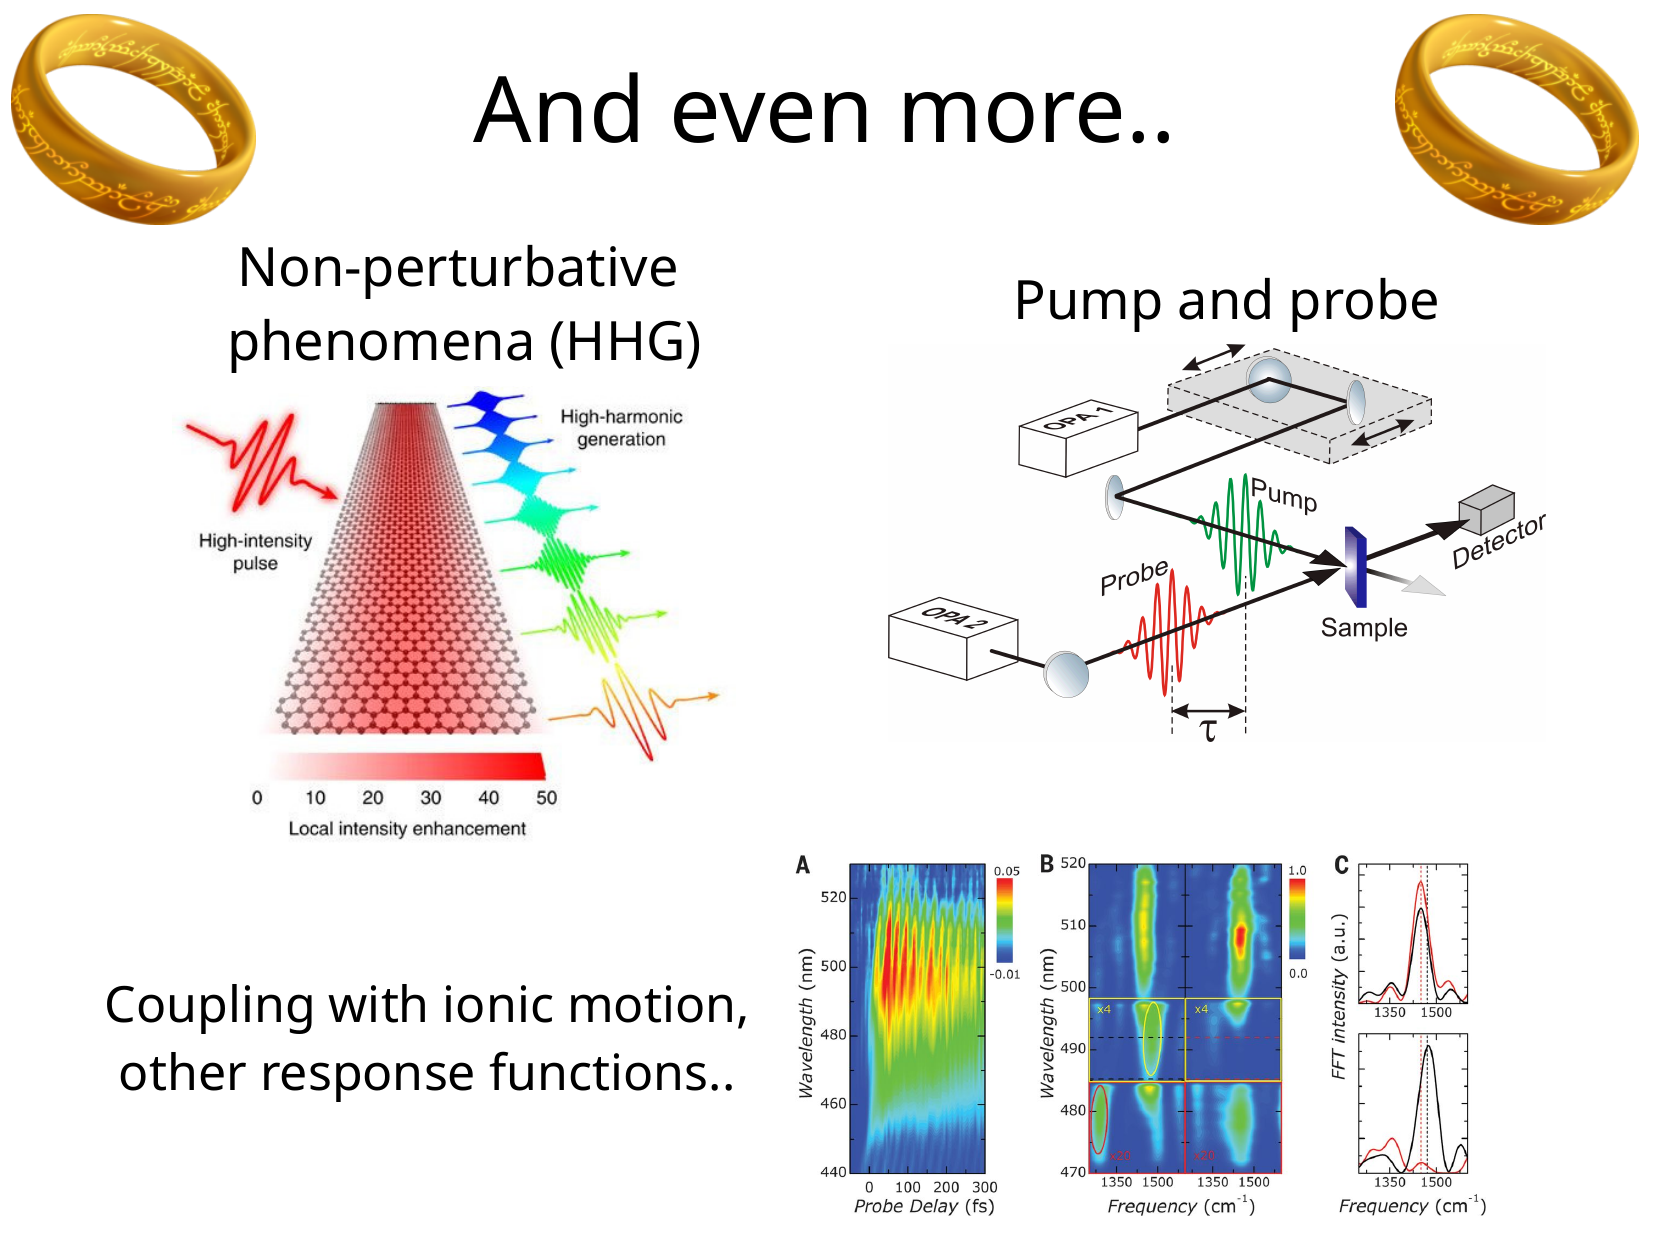

# And even more..
Non-perturbative
phenomena (HHG)
Pump and probe
Coupling with ionic motion,
other response functions..